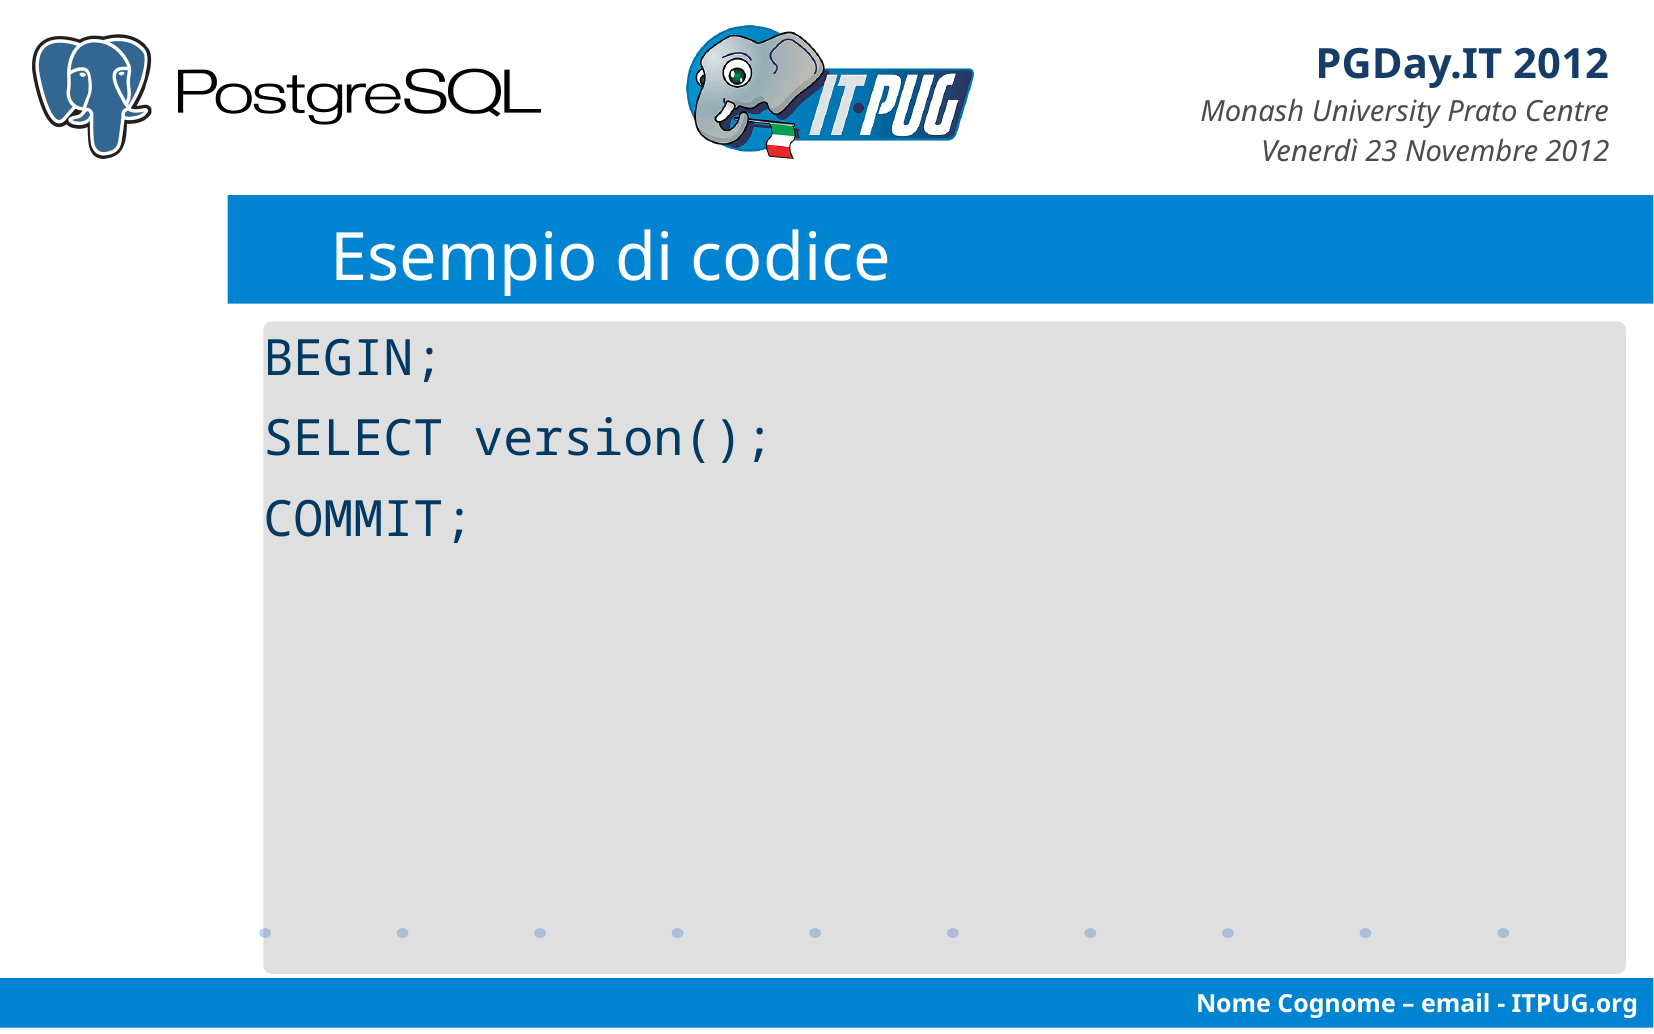

# Esempio di codice
BEGIN;
SELECT version();
COMMIT;